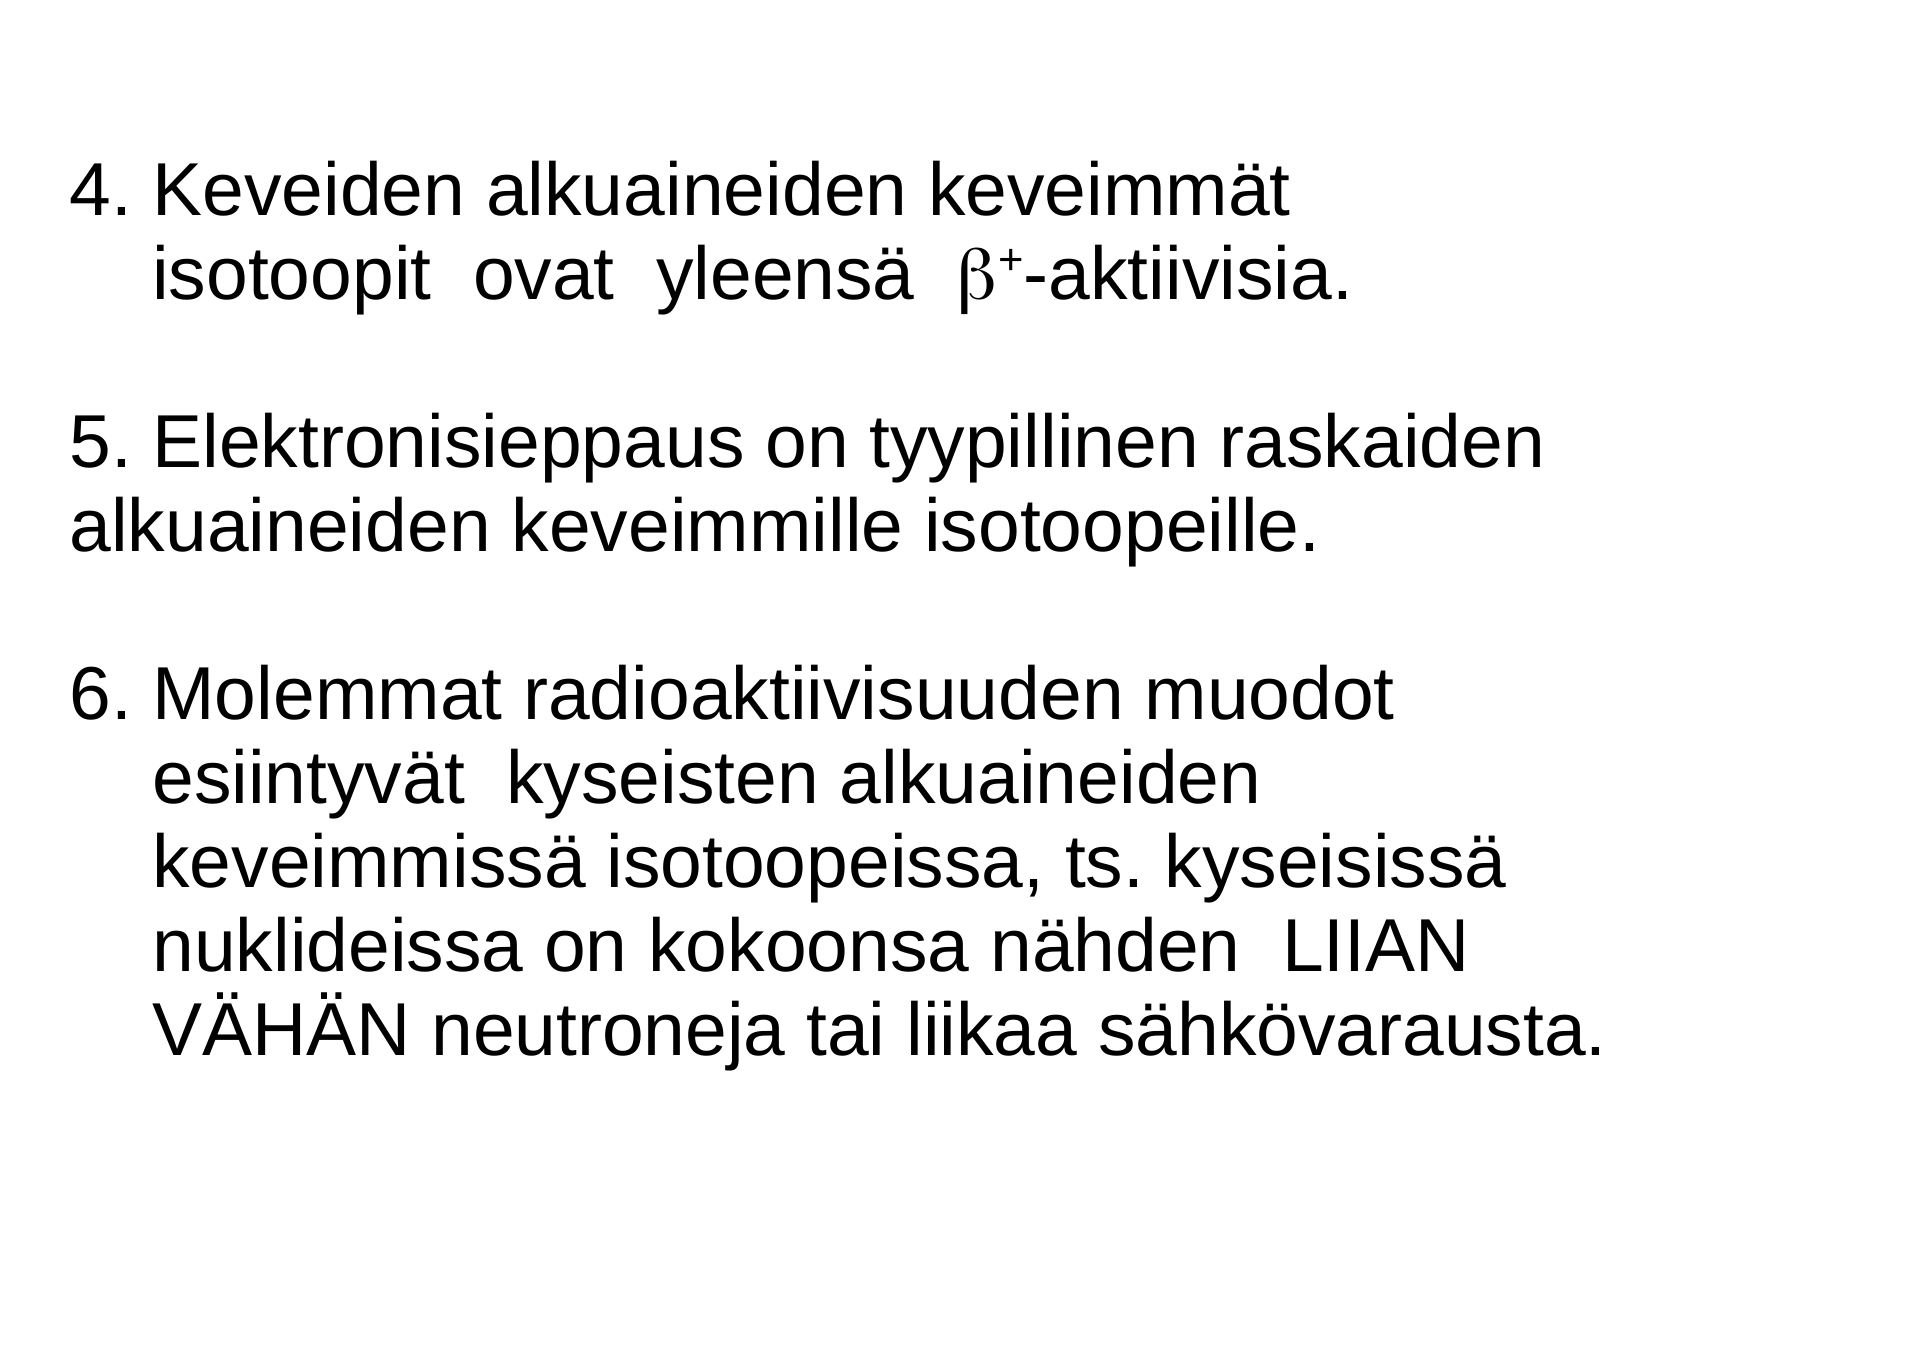

4. Keveiden alkuaineiden keveimmät
 isotoopit ovat yleensä b+-aktiivisia.
5. Elektronisieppaus on tyypillinen raskaiden alkuaineiden keveimmille isotoopeille.
6. Molemmat radioaktiivisuuden muodot
 esiintyvät kyseisten alkuaineiden
 keveimmissä isotoopeissa, ts. kyseisissä
 nuklideissa on kokoonsa nähden LIIAN
 VÄHÄN neutroneja tai liikaa sähkövarausta.